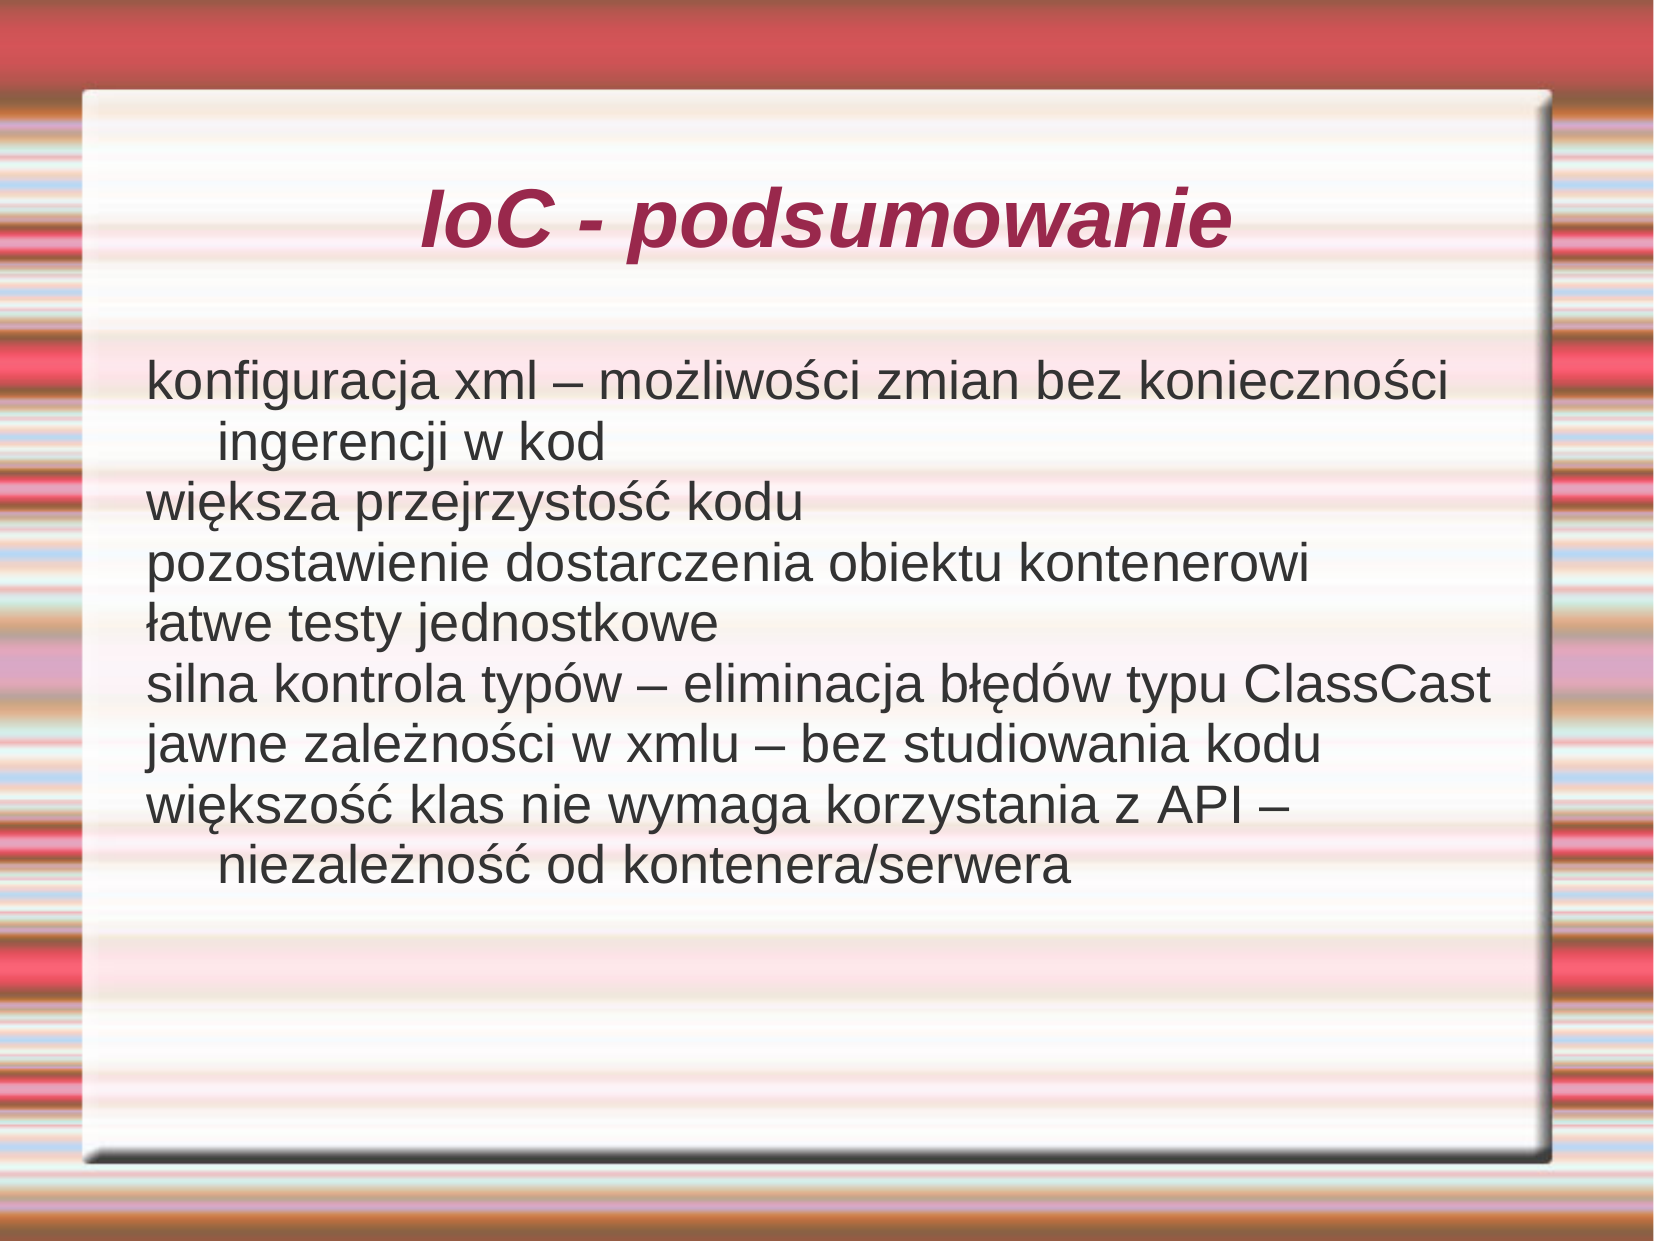

# IoC - podsumowanie
konfiguracja xml – możliwości zmian bez konieczności ingerencji w kod
większa przejrzystość kodu
pozostawienie dostarczenia obiektu kontenerowi
łatwe testy jednostkowe
silna kontrola typów – eliminacja błędów typu ClassCast
jawne zależności w xmlu – bez studiowania kodu
większość klas nie wymaga korzystania z API – niezależność od kontenera/serwera